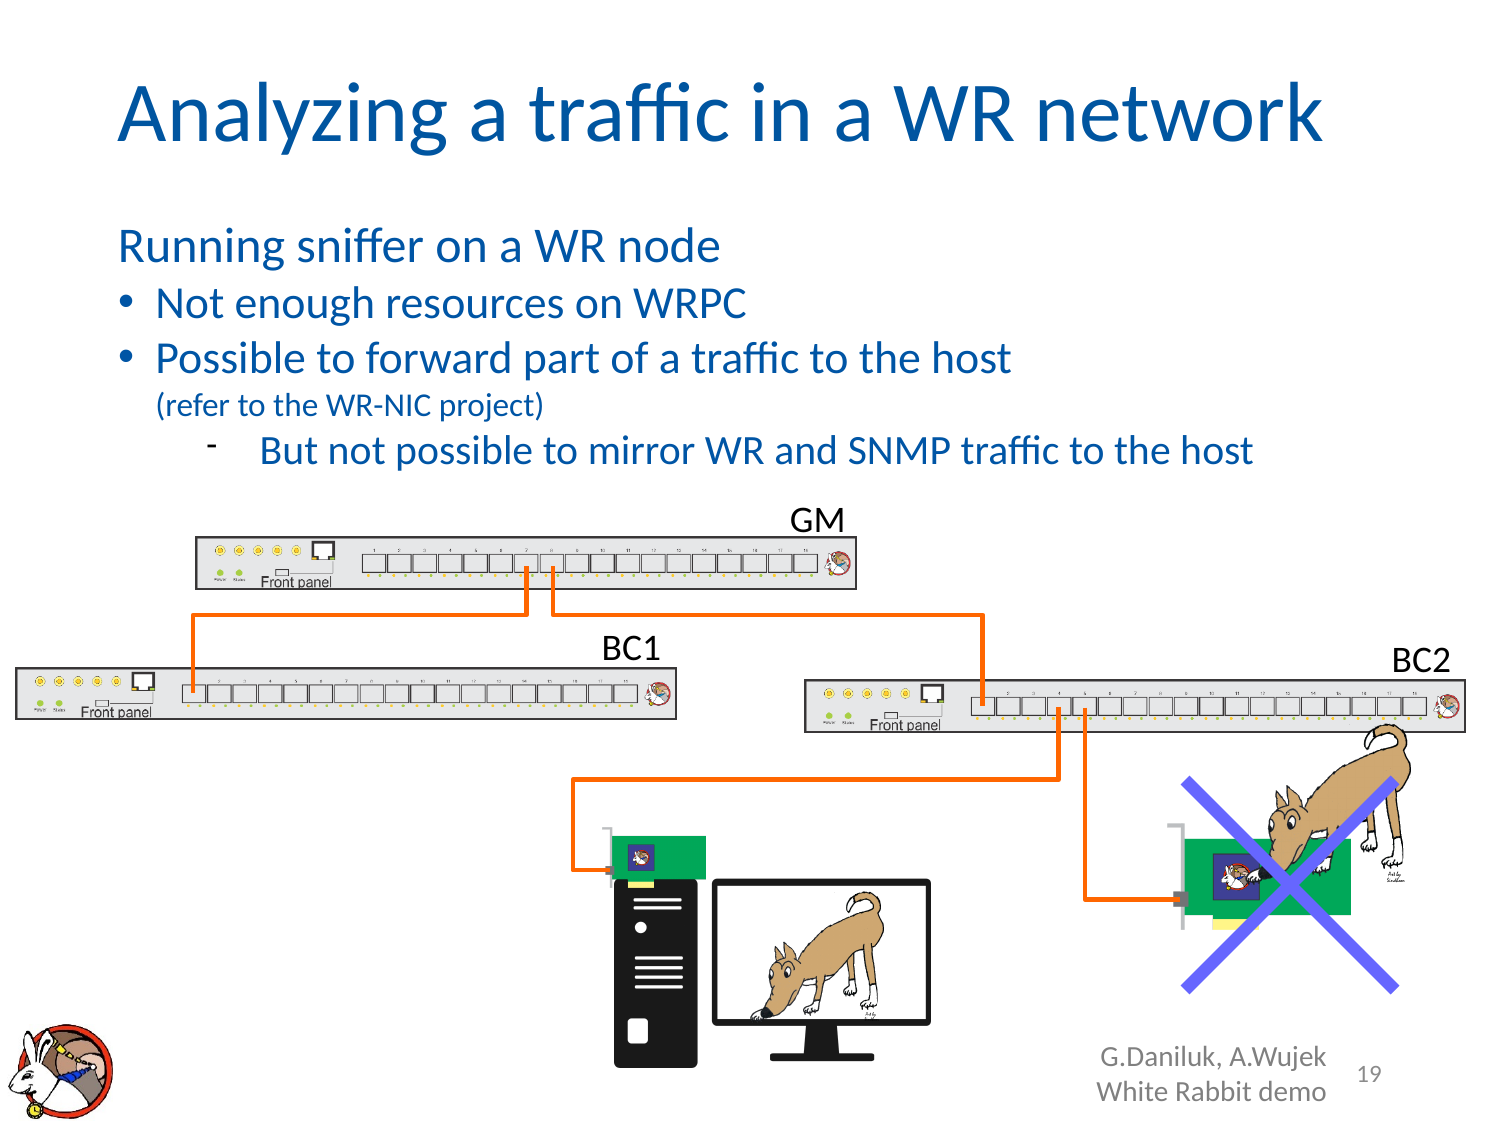

Analyzing a traffic in a WR network
Running sniffer on a WR node
Not enough resources on WRPC
Possible to forward part of a traffic to the host
(refer to the WR-NIC project)
But not possible to mirror WR and SNMP traffic to the host
GM
BC1
BC2
Node